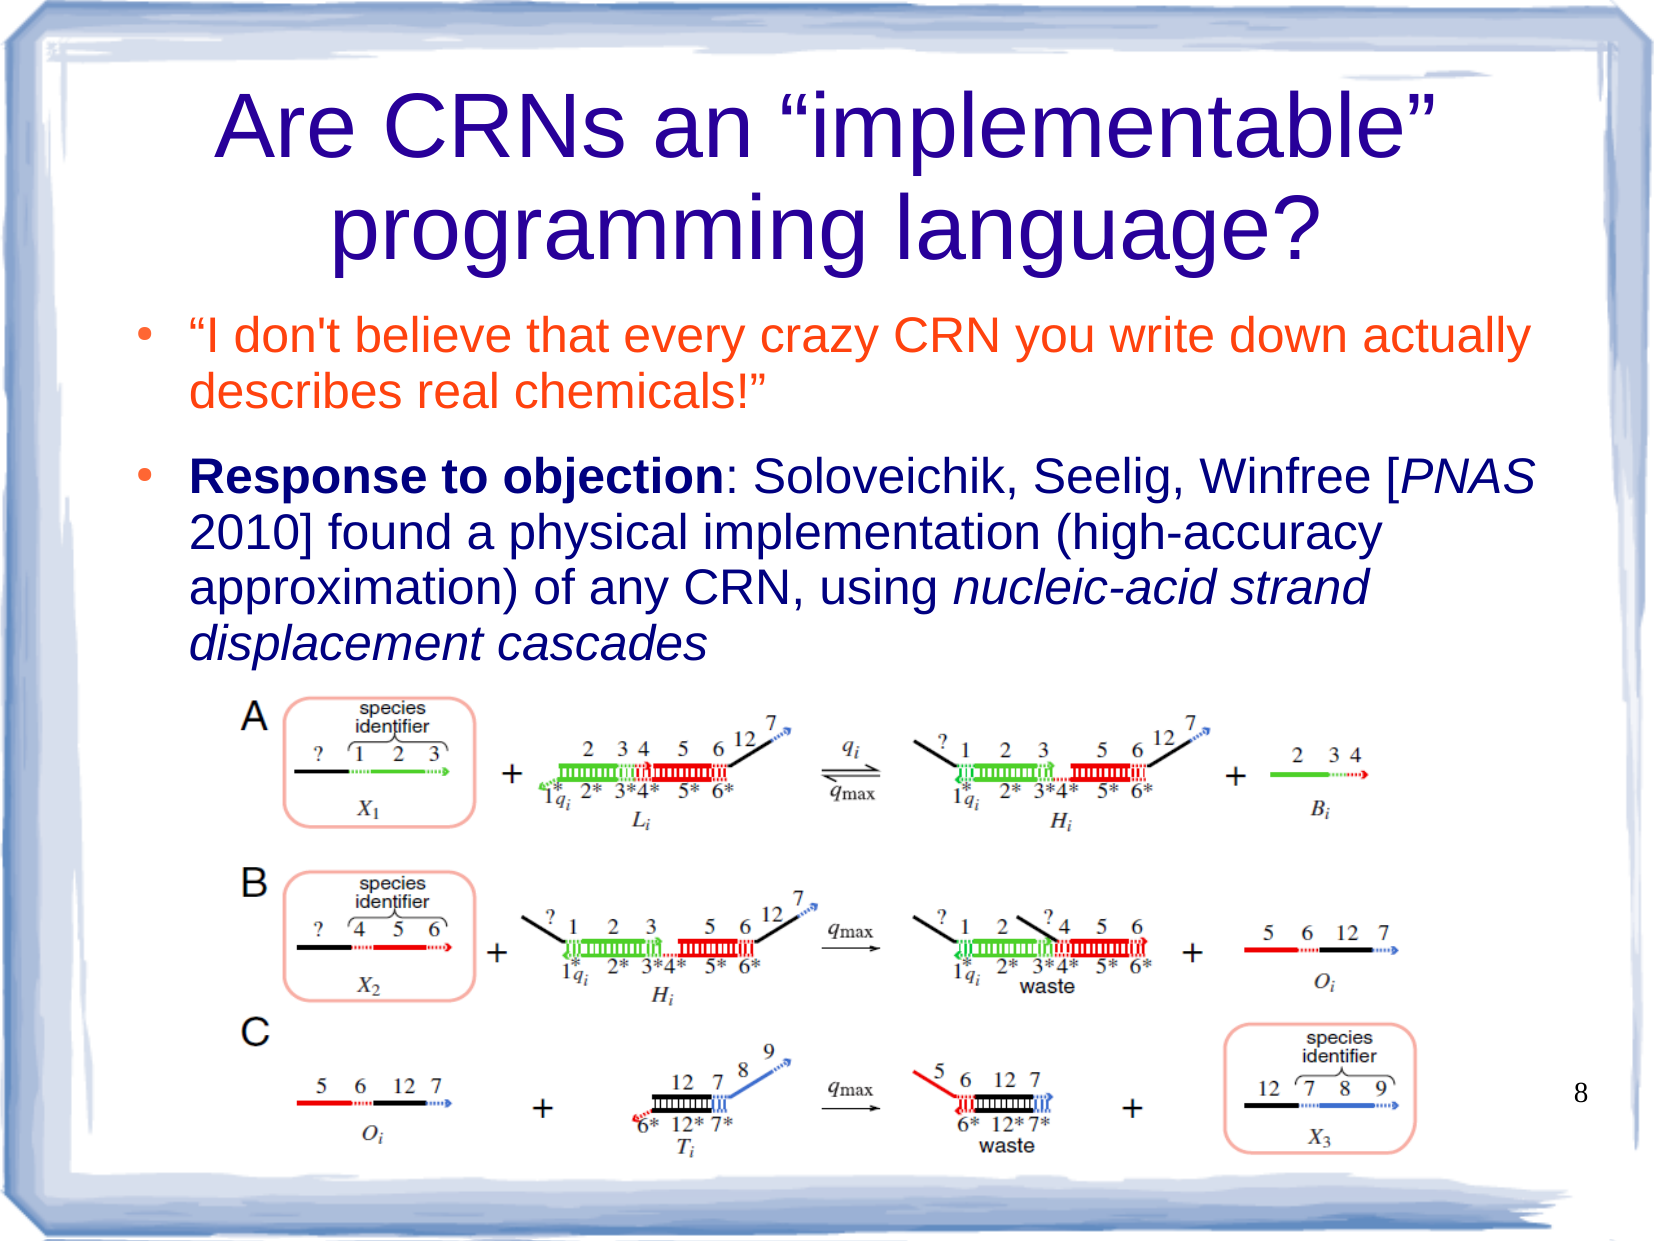

# Are CRNs an “implementable” programming language?
“I don't believe that every crazy CRN you write down actually describes real chemicals!”
Response to objection: Soloveichik, Seelig, Winfree [PNAS 2010] found a physical implementation (high-accuracy approximation) of any CRN, using nucleic-acid strand displacement cascades
8